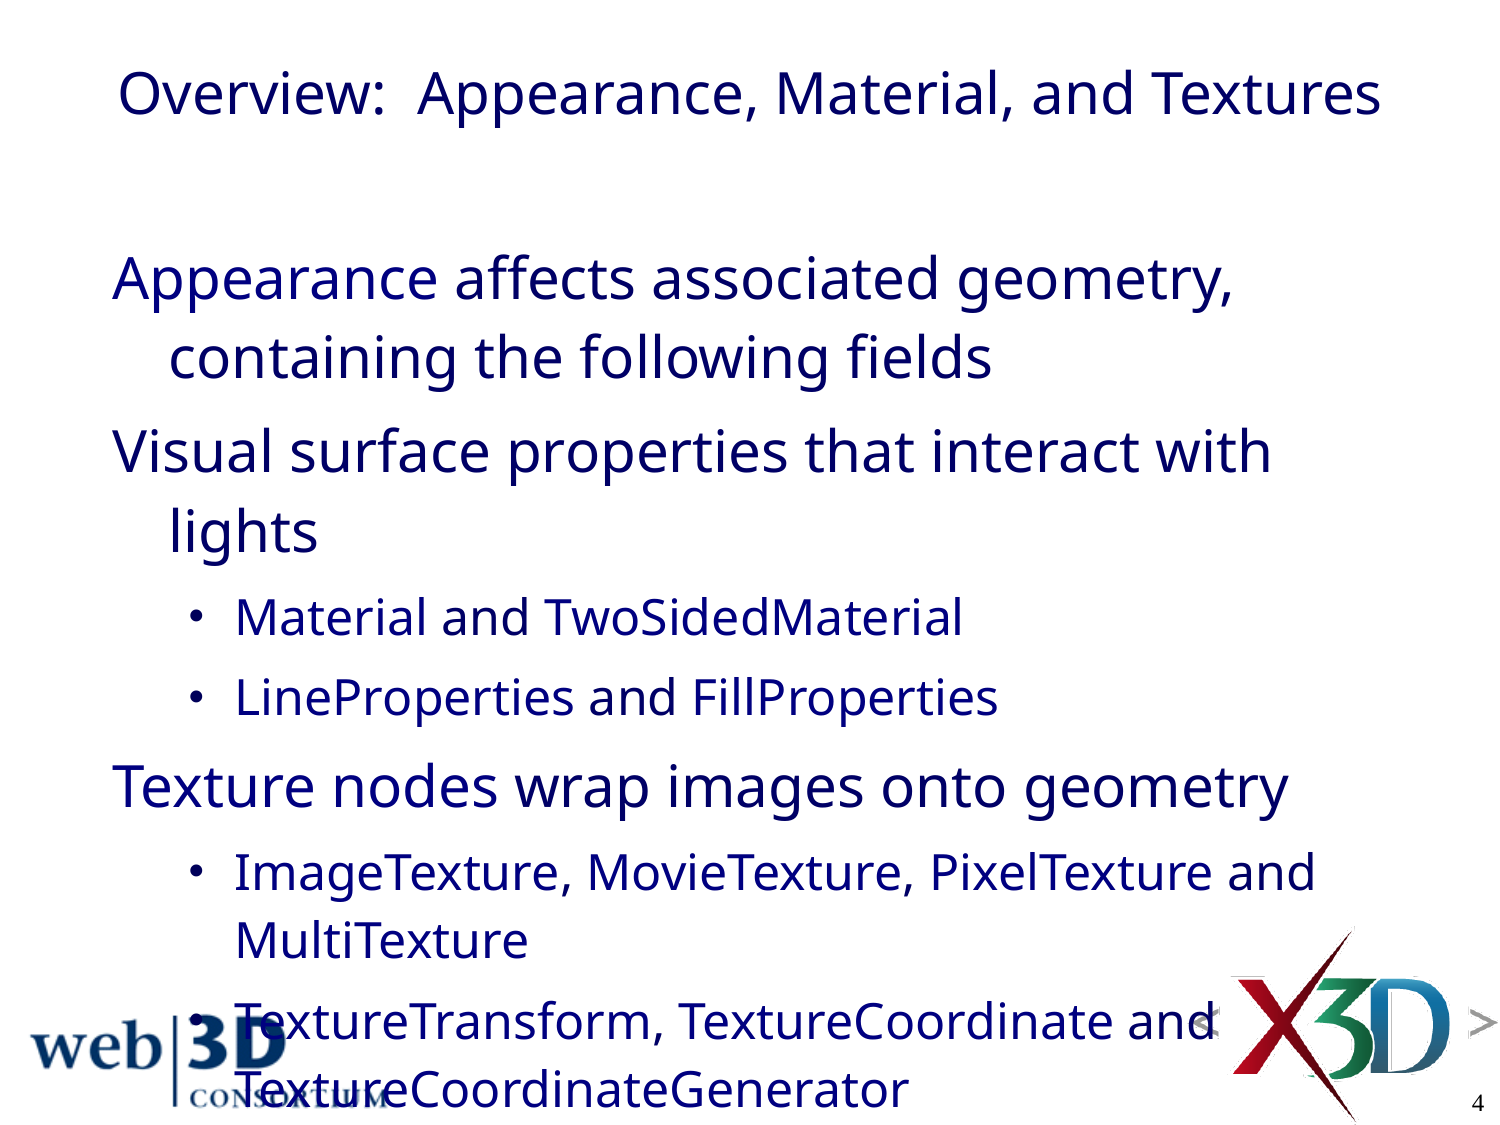

# Overview: Appearance, Material, and Textures
Appearance affects associated geometry, containing the following fields
Visual surface properties that interact with lights
Material and TwoSidedMaterial
LineProperties and FillProperties
Texture nodes wrap images onto geometry
ImageTexture, MovieTexture, PixelTexture and MultiTexture
TextureTransform, TextureCoordinate and TextureCoordinateGenerator